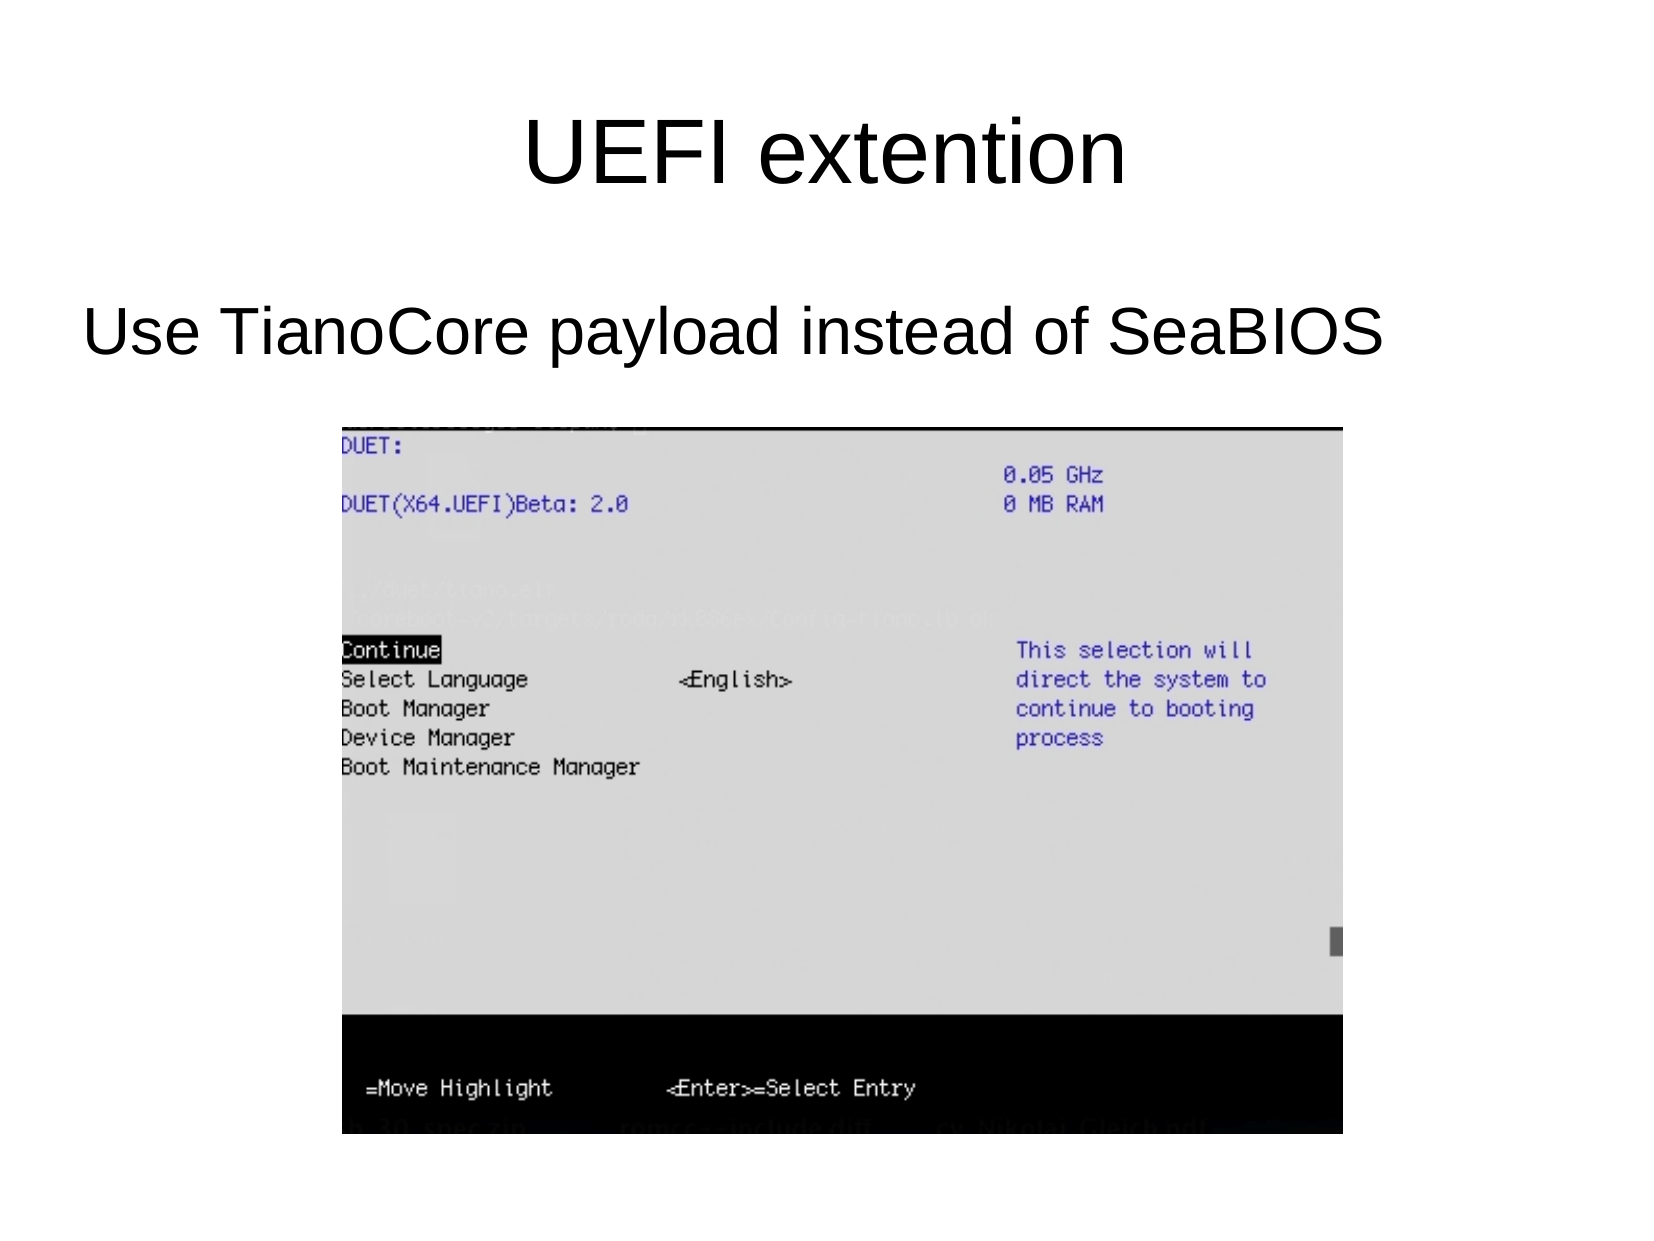

# UEFI extention
Use TianoCore payload instead of SeaBIOS